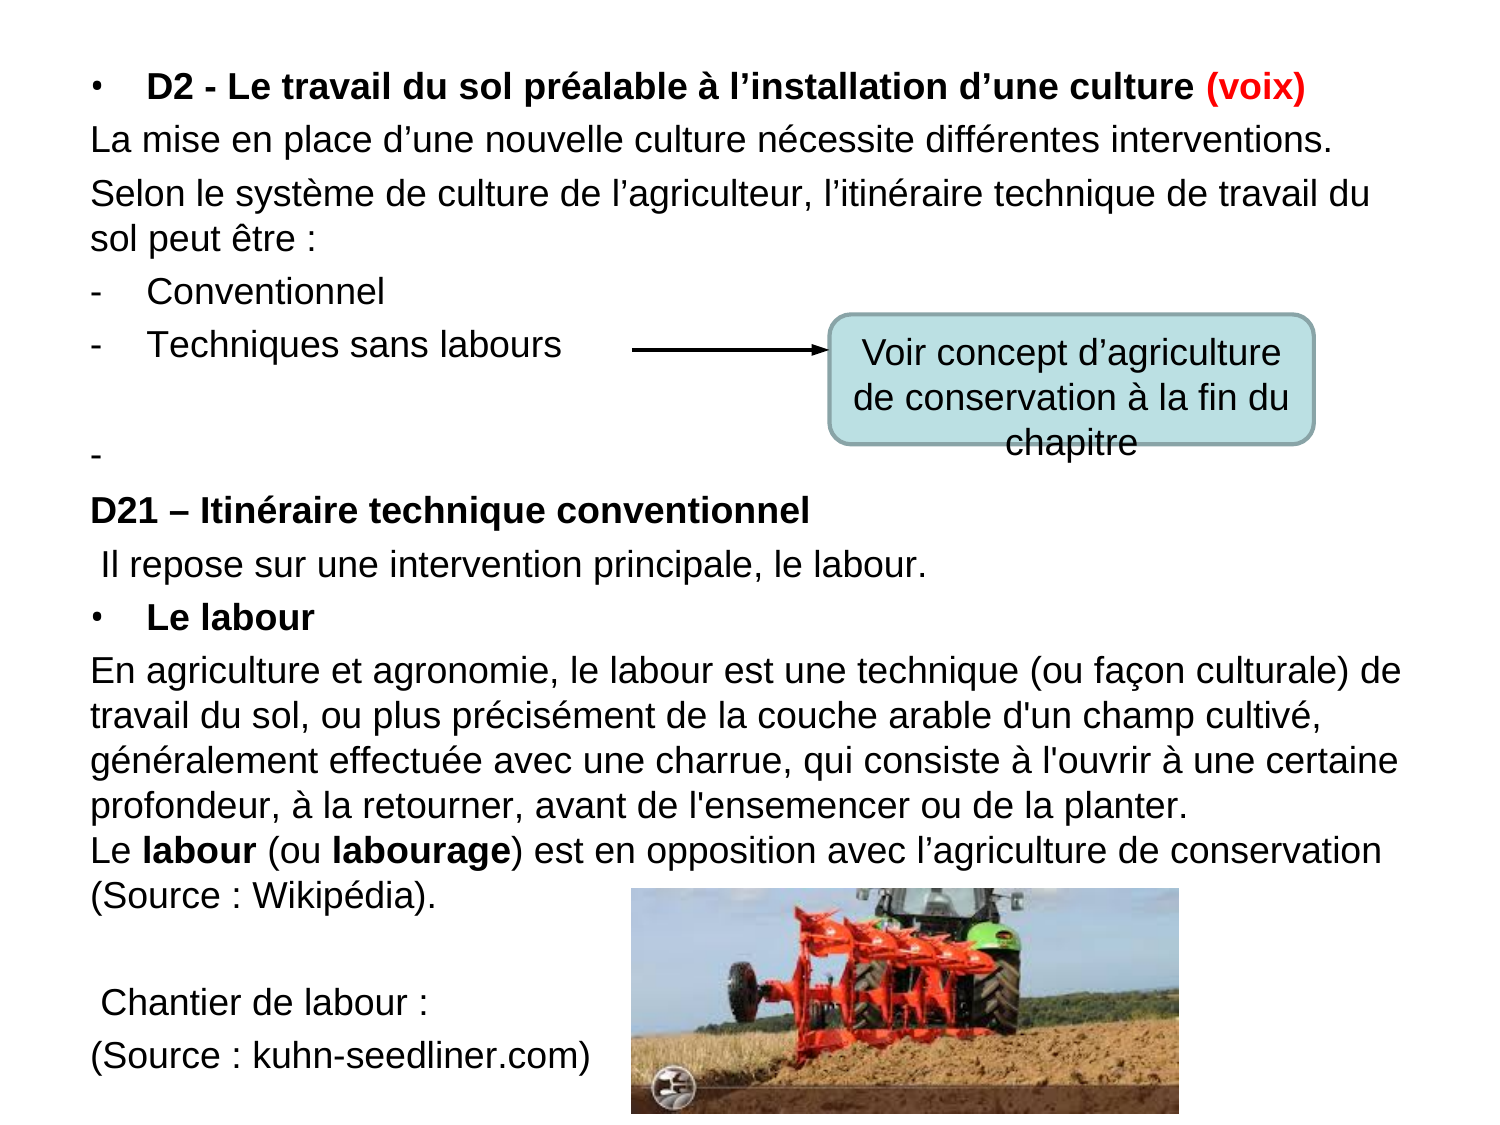

# D2 - Le travail du sol préalable à l’installation d’une culture (voix)
La mise en place d’une nouvelle culture nécessite différentes interventions.
Selon le système de culture de l’agriculteur, l’itinéraire technique de travail du sol peut être :
Conventionnel
Techniques sans labours
D21 – Itinéraire technique conventionnel
 Il repose sur une intervention principale, le labour.
Le labour
En agriculture et agronomie, le labour est une technique (ou façon culturale) de travail du sol, ou plus précisément de la couche arable d'un champ cultivé, généralement effectuée avec une charrue, qui consiste à l'ouvrir à une certaine profondeur, à la retourner, avant de l'ensemencer ou de la planter. Le labour (ou labourage) est en opposition avec l’agriculture de conservation (Source : Wikipédia).
 Chantier de labour :
(Source : kuhn-seedliner.com)
Voir concept d’agriculture de conservation à la fin du chapitre